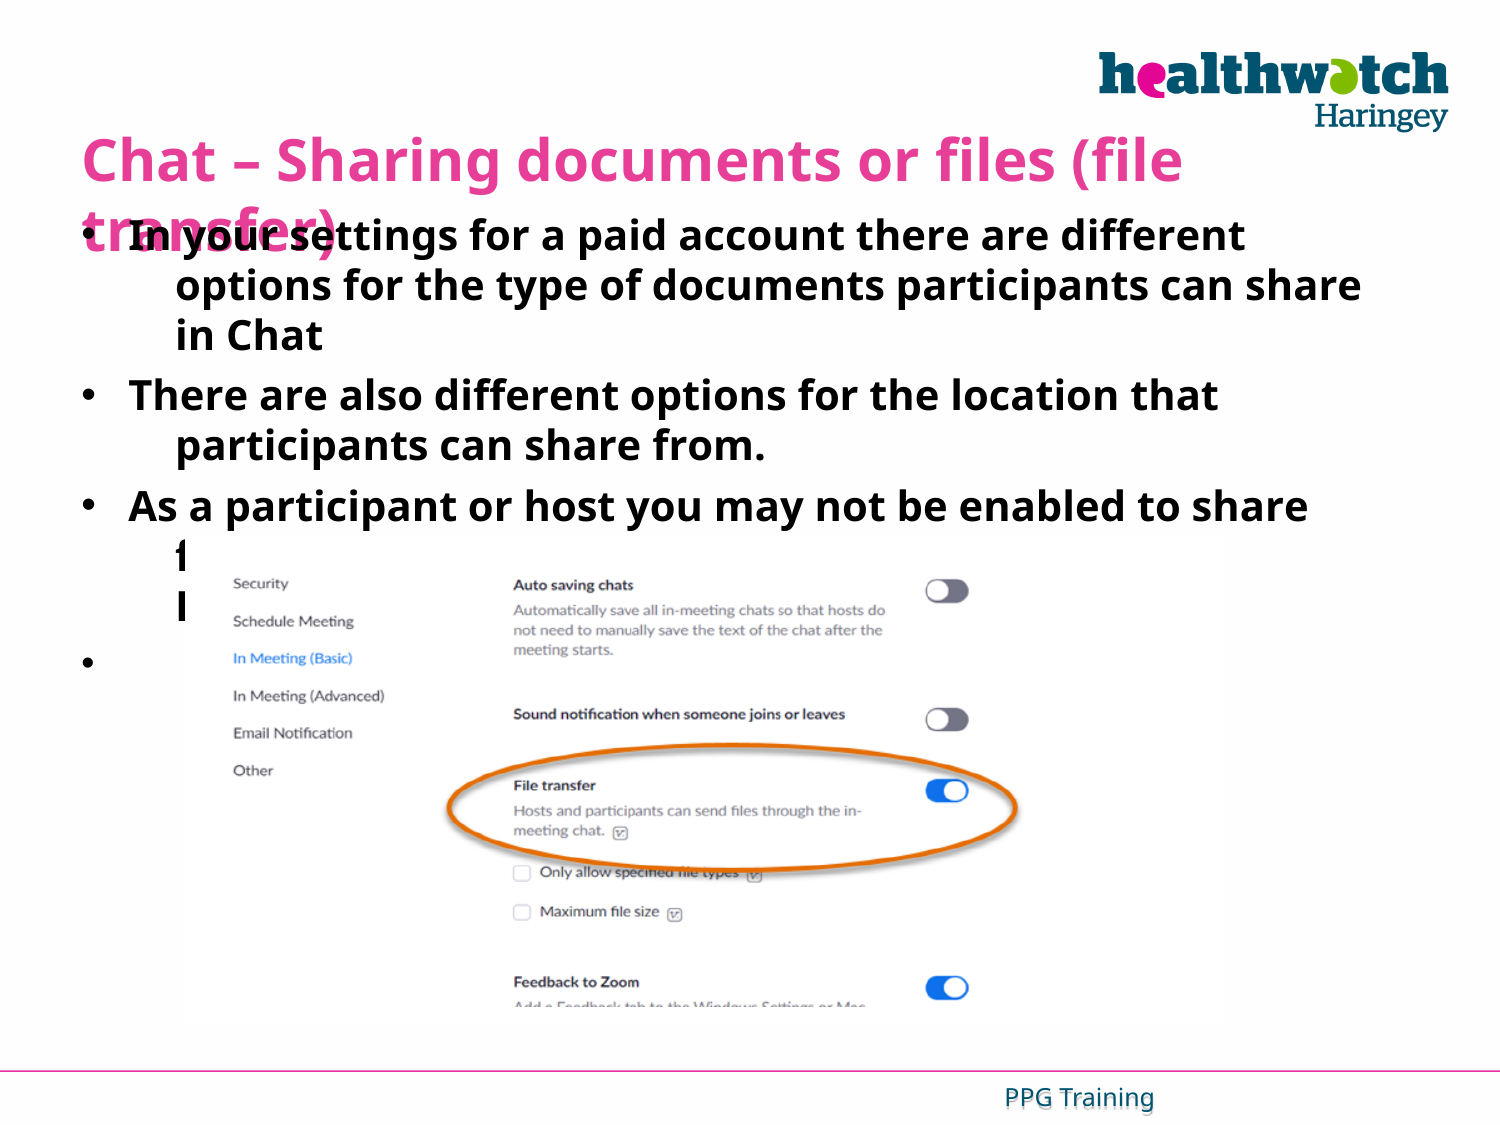

Chat – Sharing documents or files (file transfer)
In your settings for a paid account there are different options for the type of documents participants can share in Chat
There are also different options for the location that participants can share from.
As a participant or host you may not be enabled to share from your local computer. THIS IS FOR SECURITY REASONS